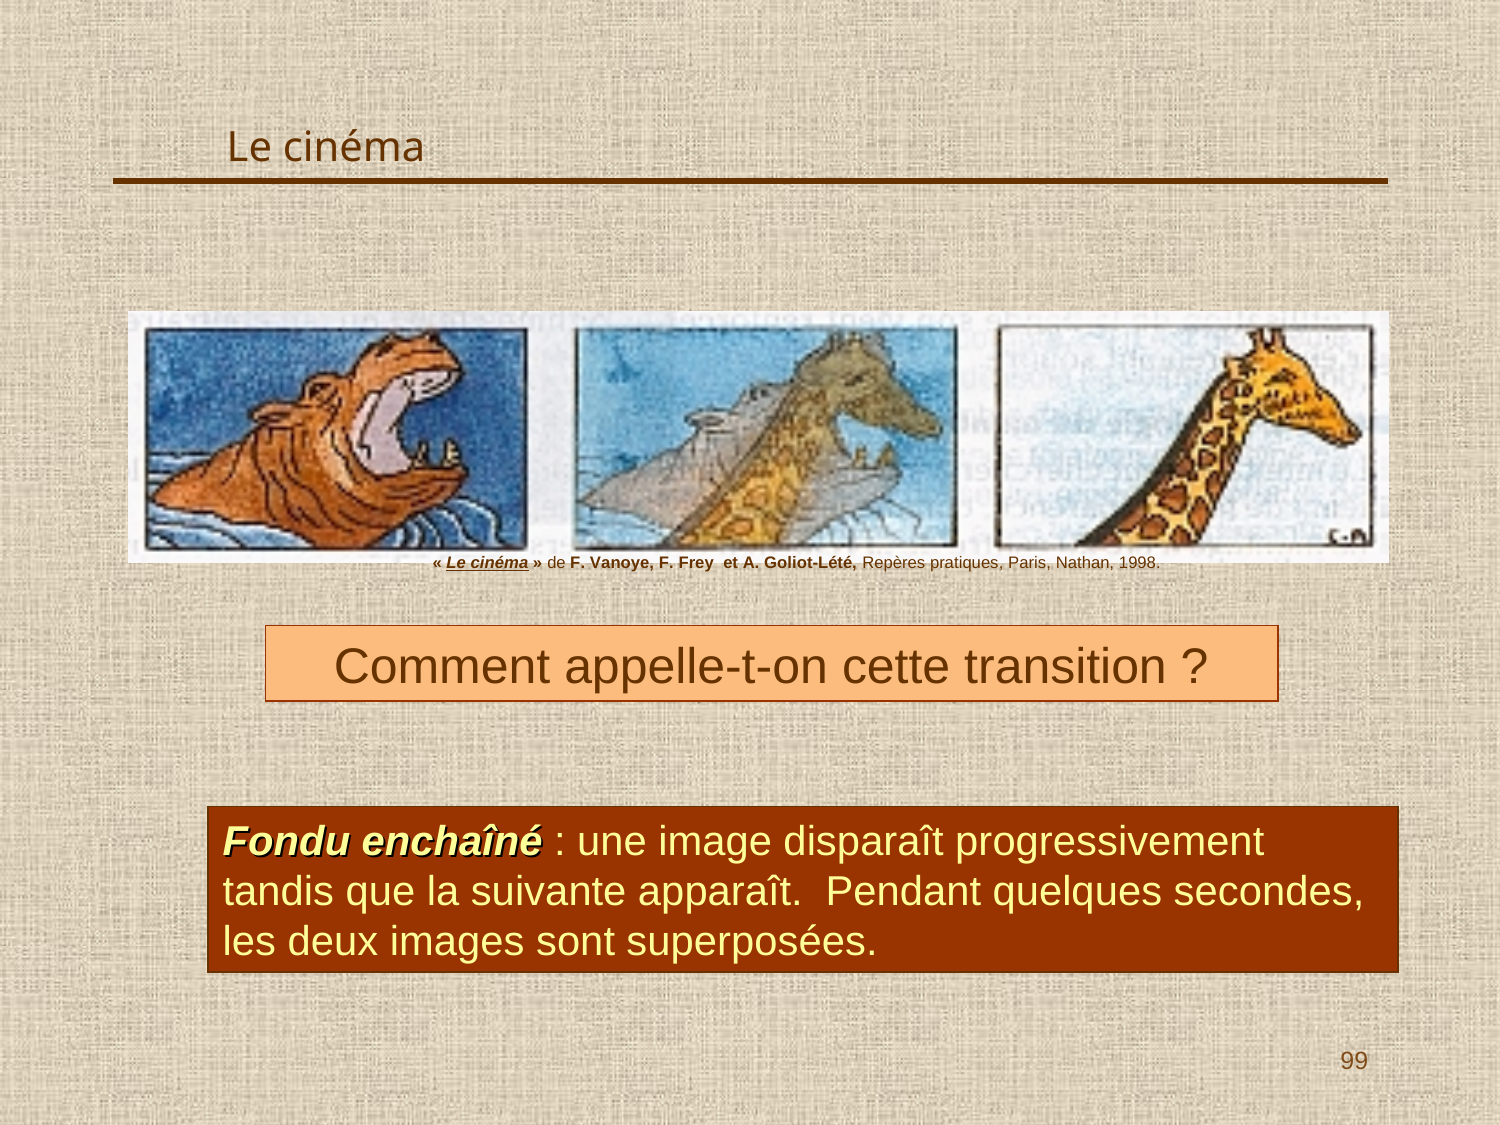

Le cinéma
« Le cinéma » de F. Vanoye, F. Frey et A. Goliot-Lété, Repères pratiques, Paris, Nathan, 1998.
Comment appelle-t-on cette transition ?
Fondu enchaîné : une image disparaît progressivement tandis que la suivante apparaît. Pendant quelques secondes, les deux images sont superposées.
99